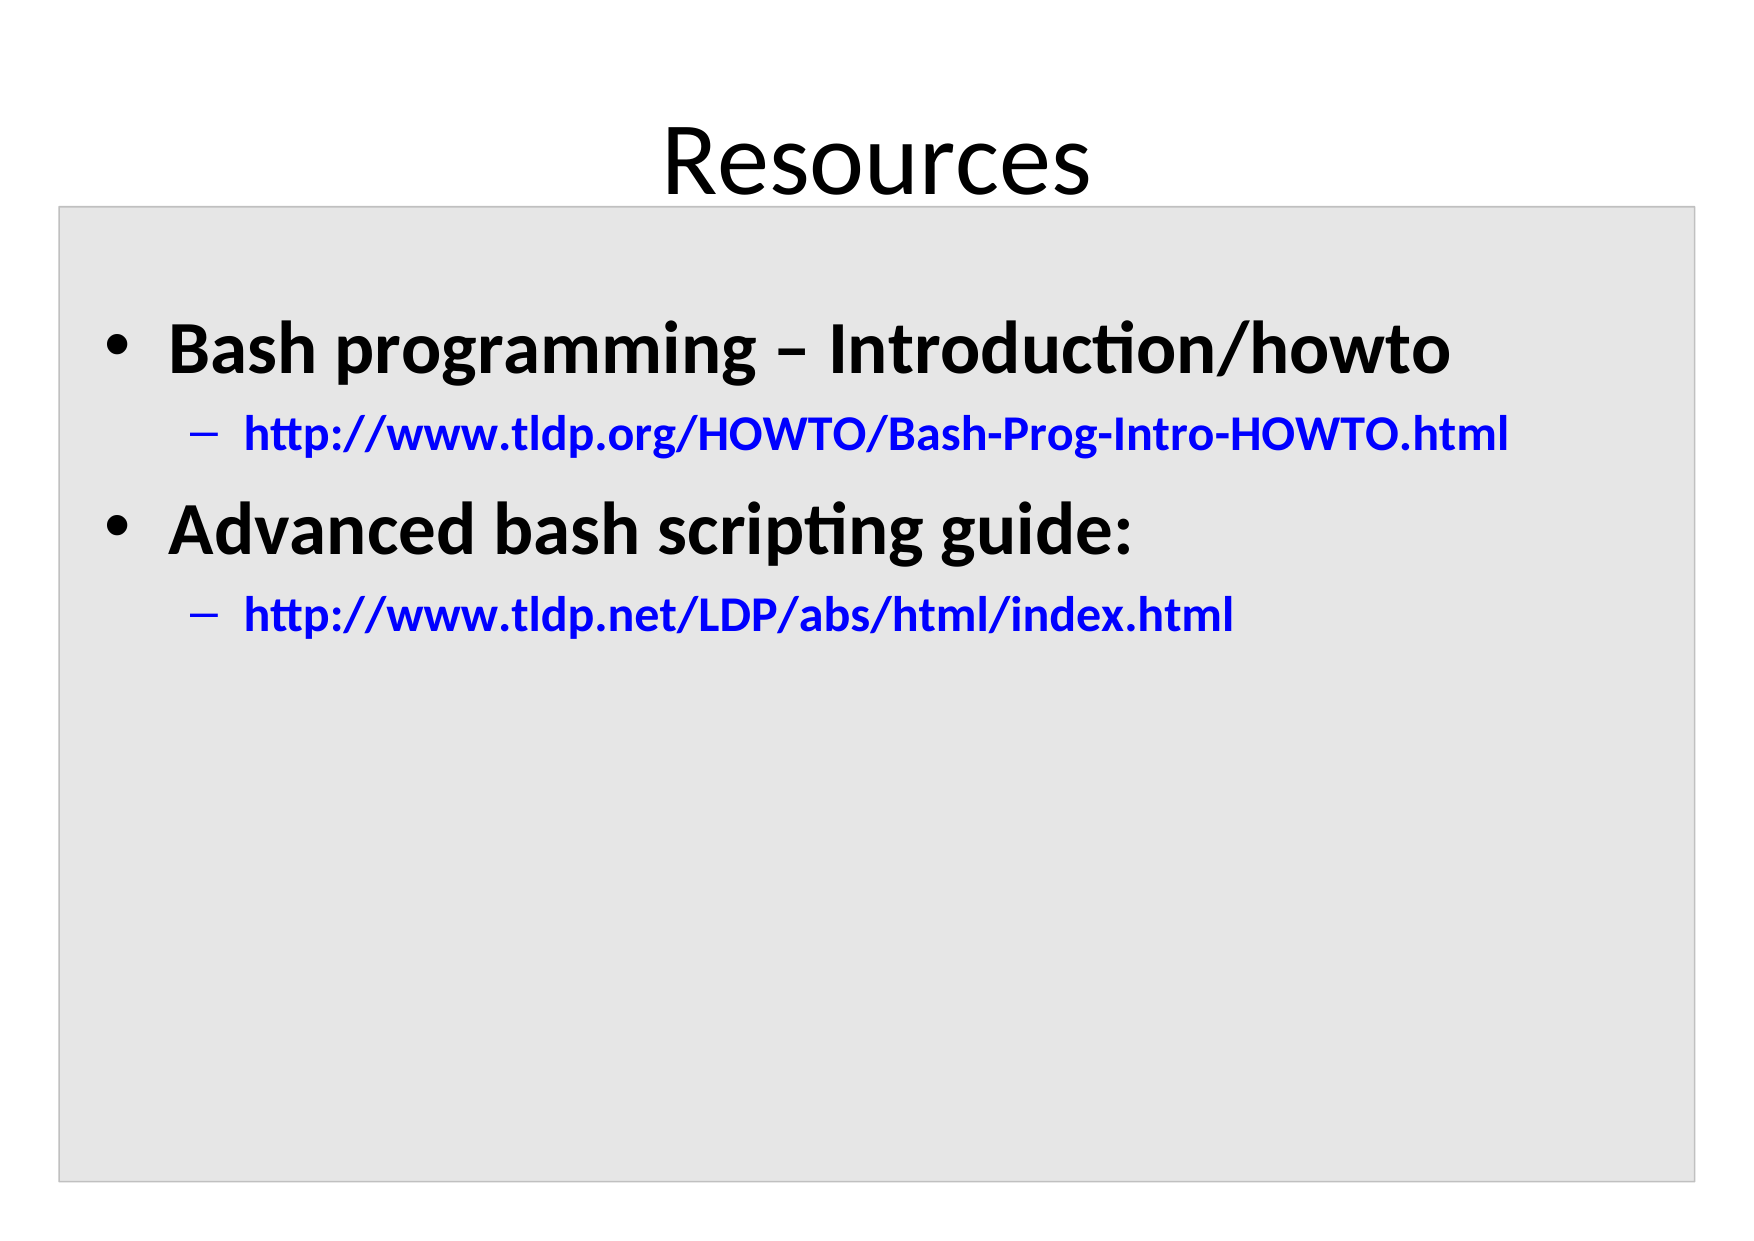

# Resources
Bash programming – Introduction/howto
http://www.tldp.org/HOWTO/Bash-Prog-Intro-HOWTO.html
Advanced bash scripting guide:
http://www.tldp.net/LDP/abs/html/index.html